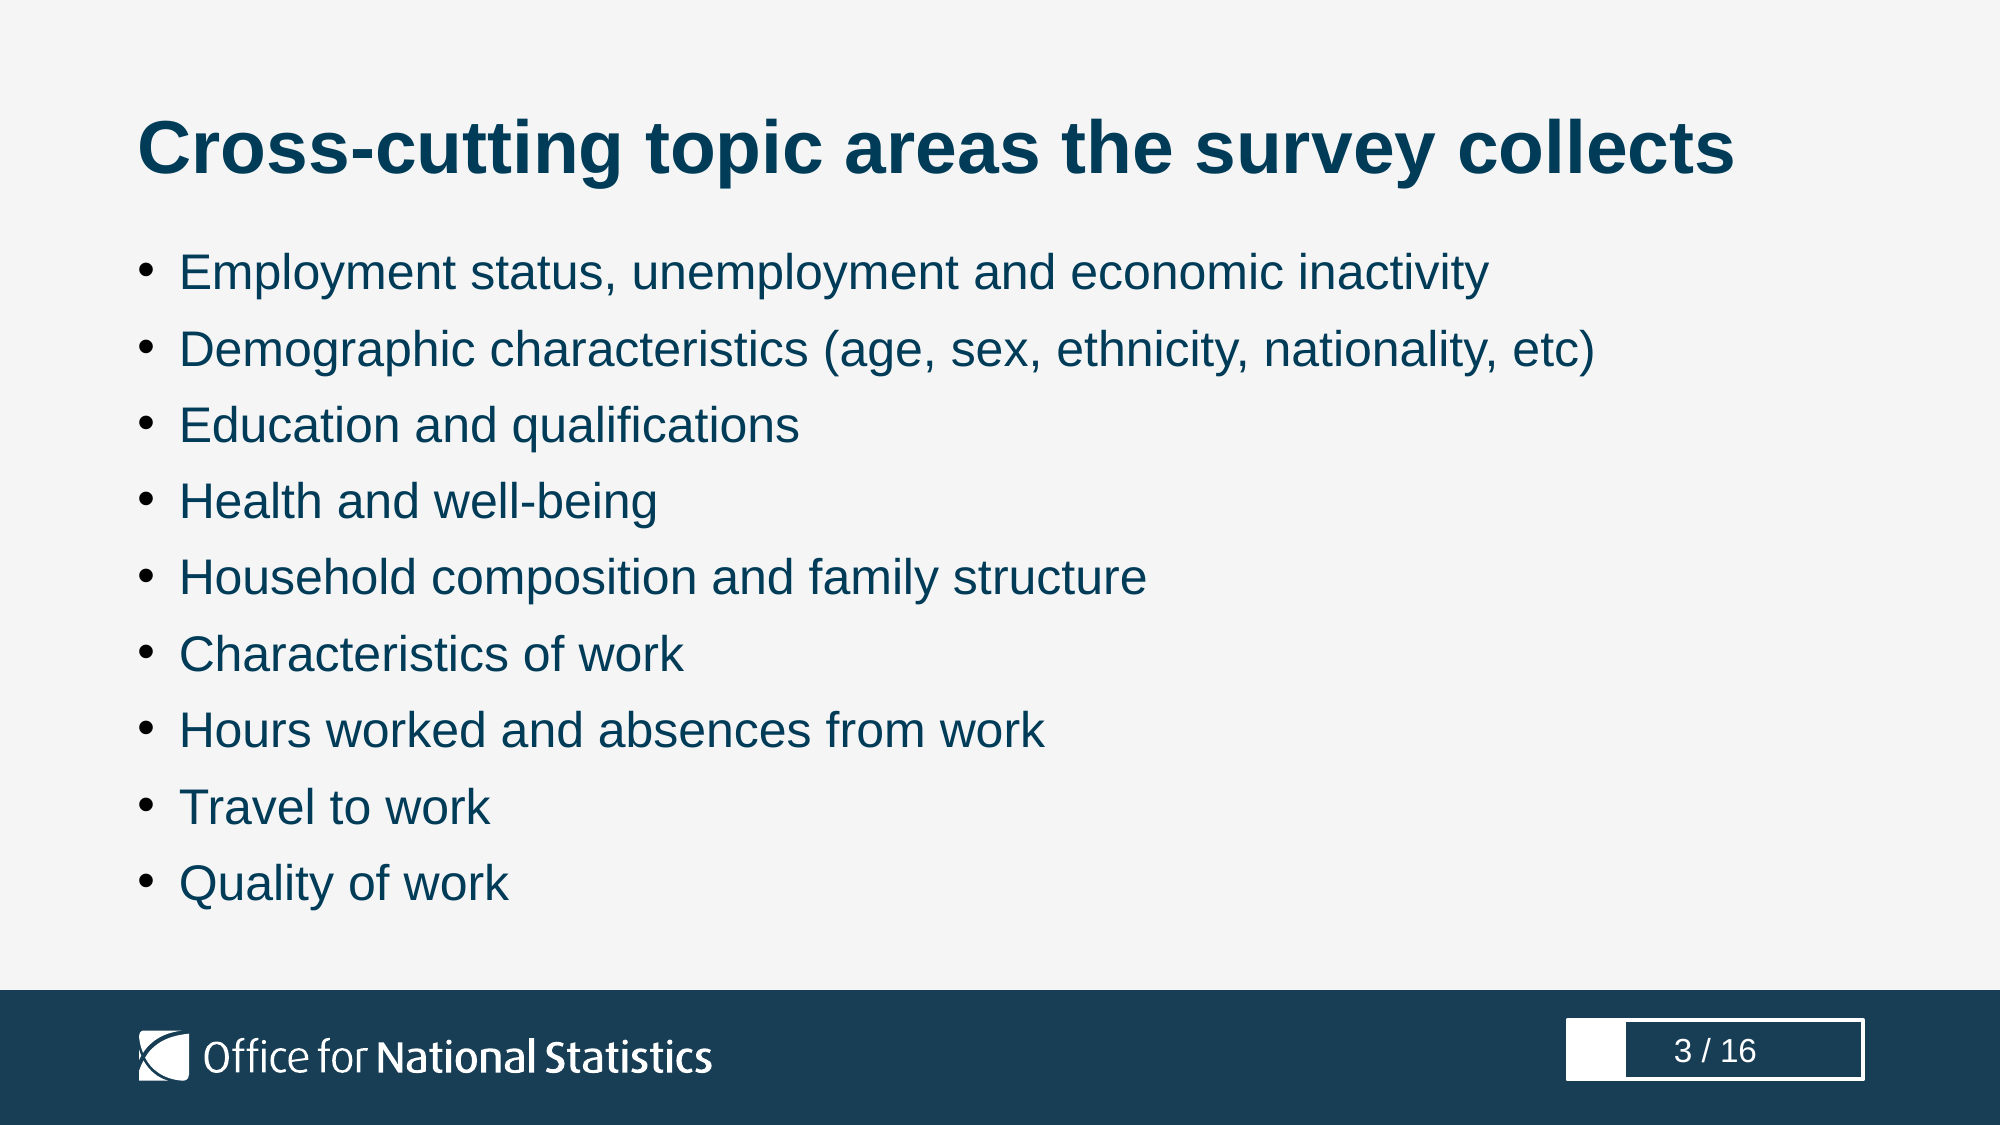

# Cross-cutting topic areas the survey collects
Employment status, unemployment and economic inactivity
Demographic characteristics (age, sex, ethnicity, nationality, etc)
Education and qualifications
Health and well-being
Household composition and family structure
Characteristics of work
Hours worked and absences from work
Travel to work
Quality of work
3 / 16